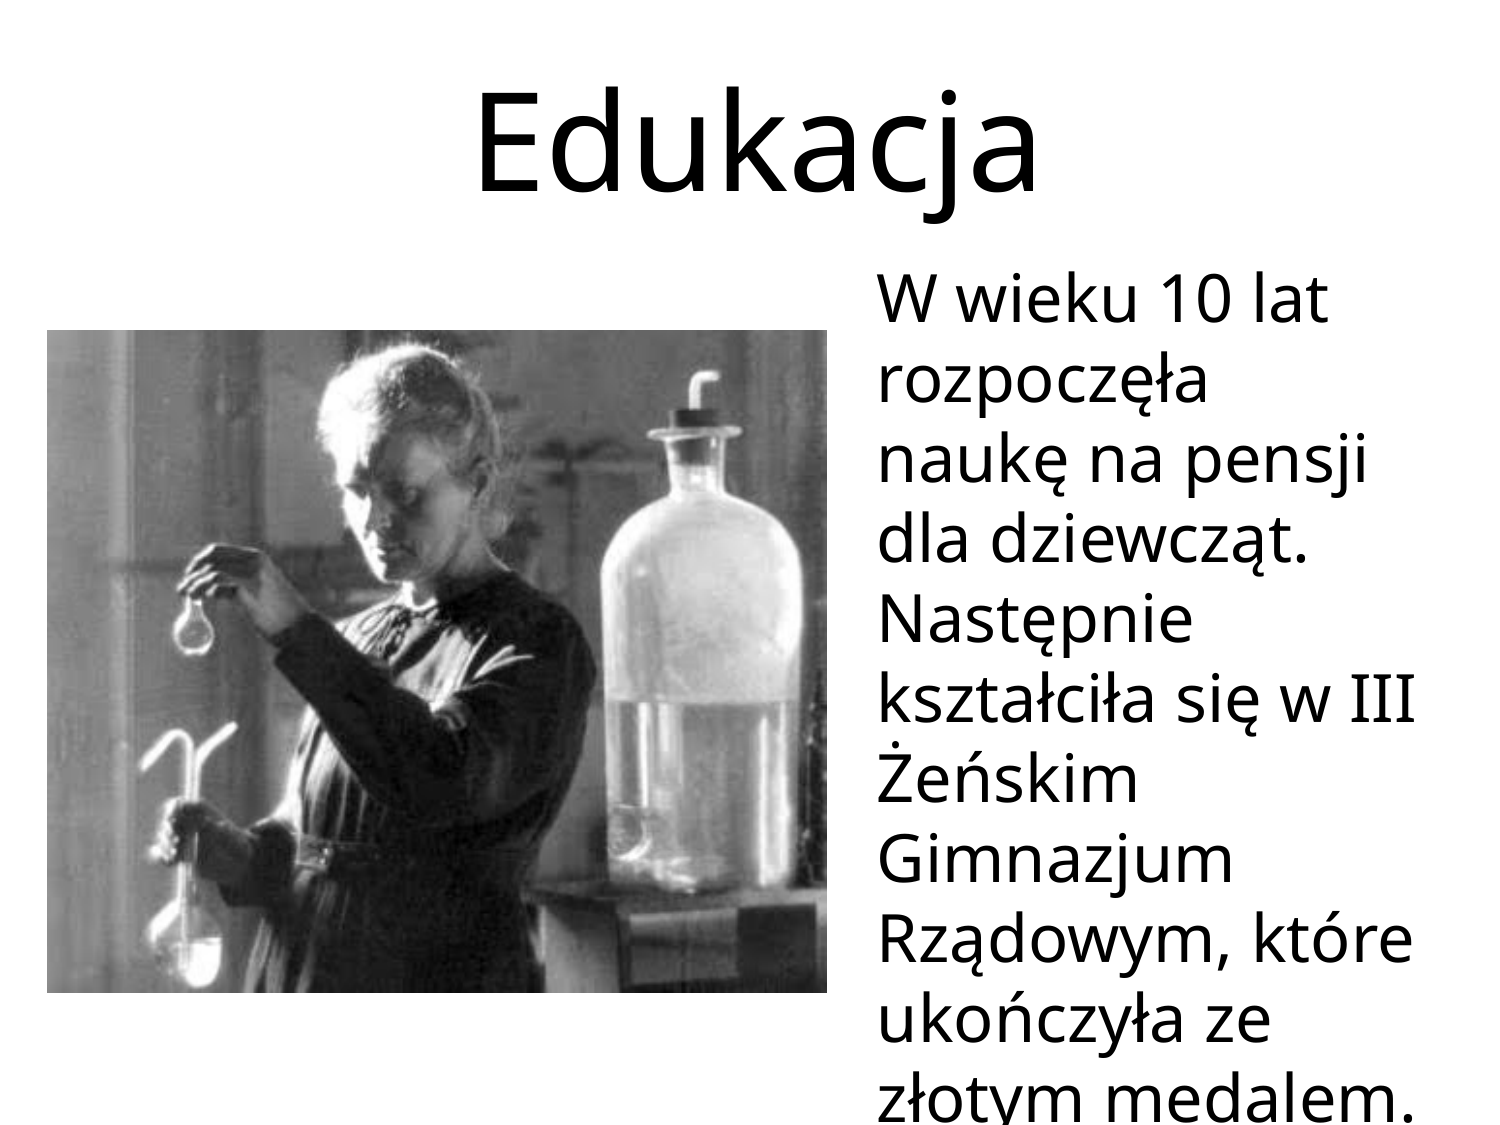

# Edukacja
W wieku 10 lat rozpoczęła naukę na pensji dla dziewcząt.
Następnie kształciła się w III Żeńskim Gimnazjum Rządowym, które ukończyła ze złotym medalem.
W 1891 r0zp0częła naukę na Sorbonie.